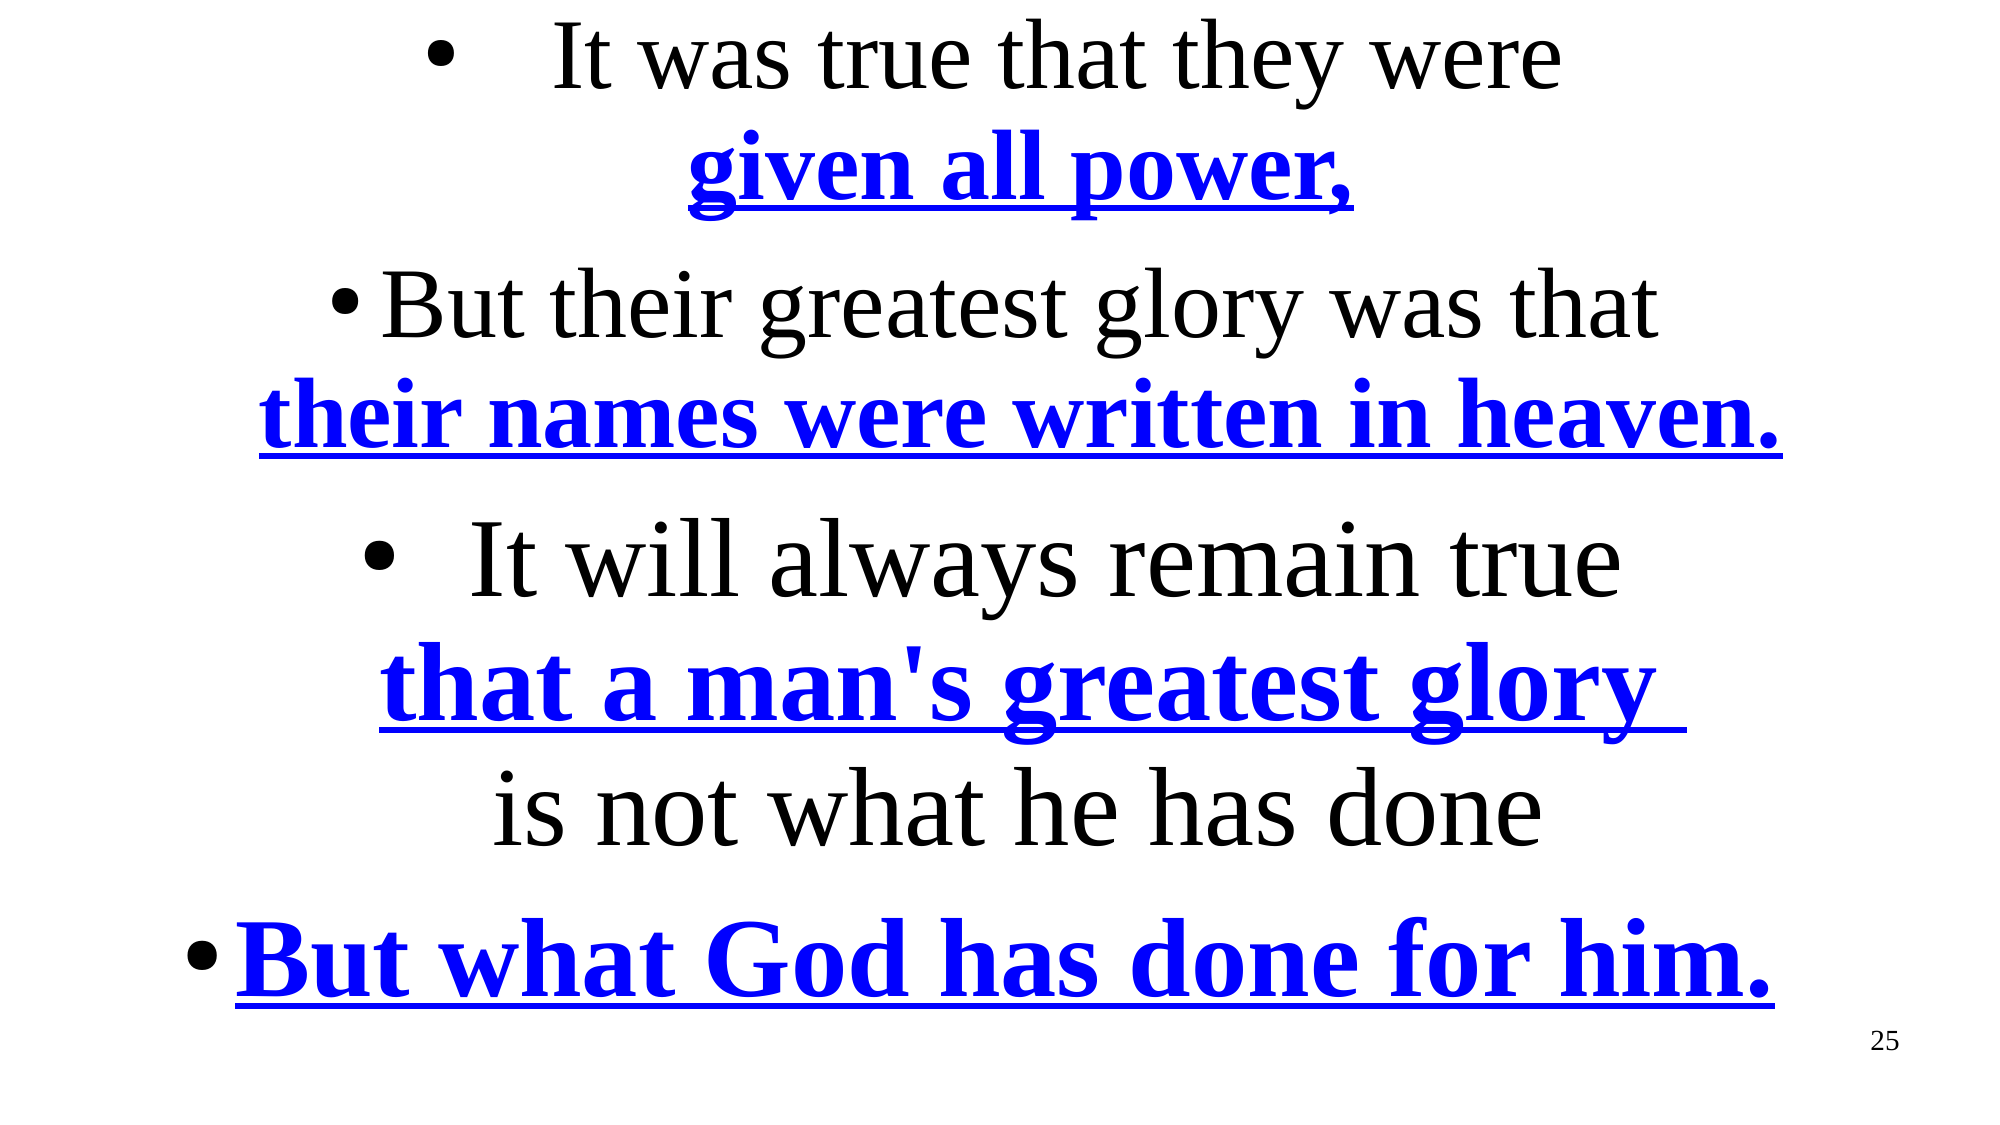

# It was true that they were given all power,
But their greatest glory was that
their names were written in heaven.
 It will always remain true
that a man's greatest glory
is not what he has done
But what God has done for him.
25